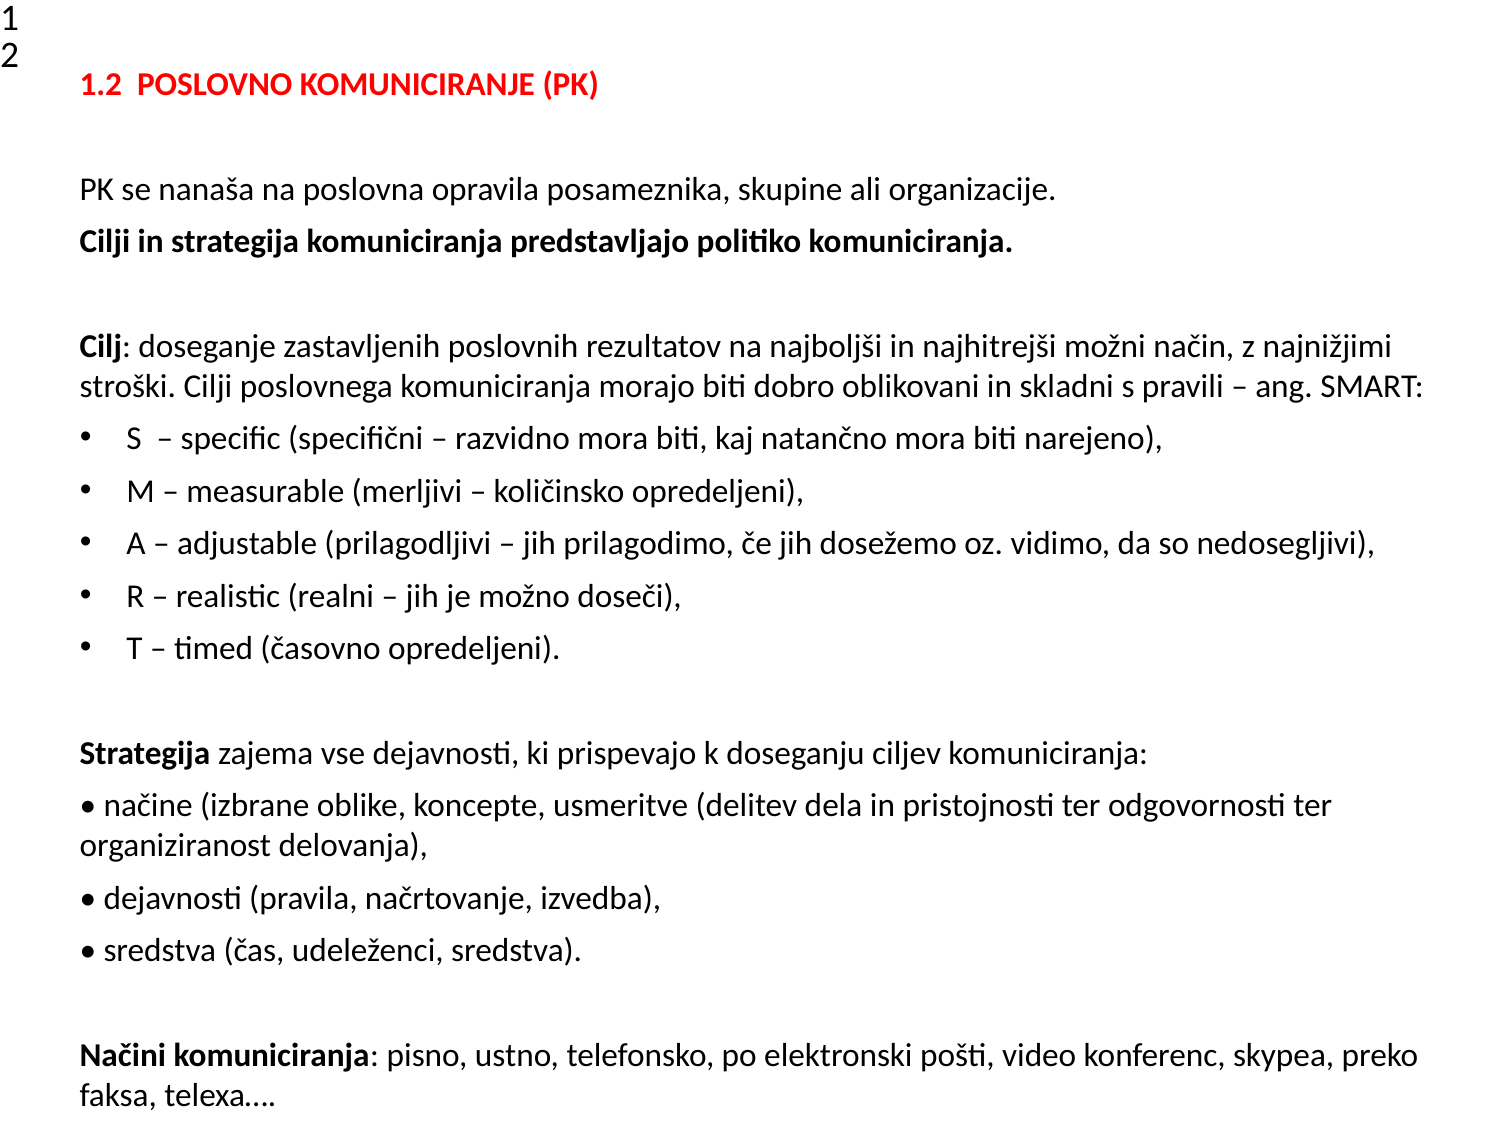

1.2 POSLOVNO KOMUNICIRANJE (PK)
PK se nanaša na poslovna opravila posameznika, skupine ali organizacije.
Cilji in strategija komuniciranja predstavljajo politiko komuniciranja.
Cilj: doseganje zastavljenih poslovnih rezultatov na najboljši in najhitrejši možni način, z najnižjimi stroški. Cilji poslovnega komuniciranja morajo biti dobro oblikovani in skladni s pravili – ang. SMART:
S – specific (specifični – razvidno mora biti, kaj natančno mora biti narejeno),
M – measurable (merljivi – količinsko opredeljeni),
A – adjustable (prilagodljivi – jih prilagodimo, če jih dosežemo oz. vidimo, da so nedosegljivi),
R – realistic (realni – jih je možno doseči),
T – timed (časovno opredeljeni).
Strategija zajema vse dejavnosti, ki prispevajo k doseganju ciljev komuniciranja:
• načine (izbrane oblike, koncepte, usmeritve (delitev dela in pristojnosti ter odgovornosti ter organiziranost delovanja),
• dejavnosti (pravila, načrtovanje, izvedba),
• sredstva (čas, udeleženci, sredstva).
Načini komuniciranja: pisno, ustno, telefonsko, po elektronski pošti, video konferenc, skypea, preko faksa, telexa….